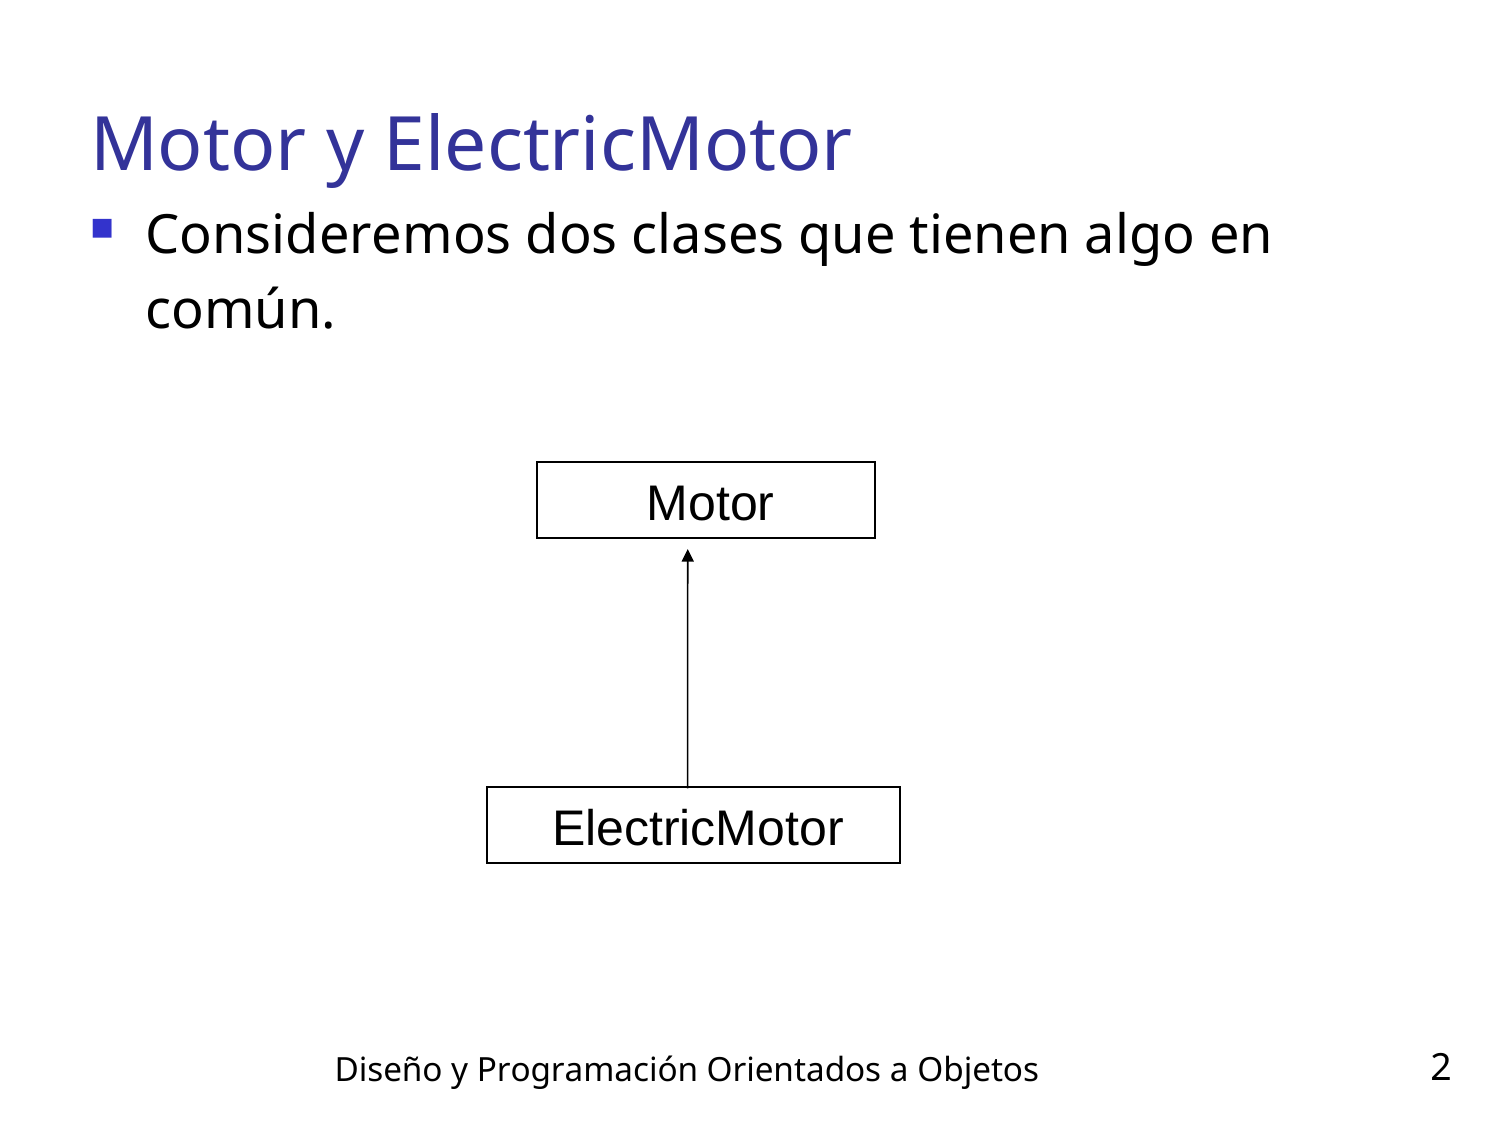

# Motor y ElectricMotor
Consideremos dos clases que tienen algo en común.
Motor
ElectricMotor
Diseño y Programación Orientados a Objetos
2